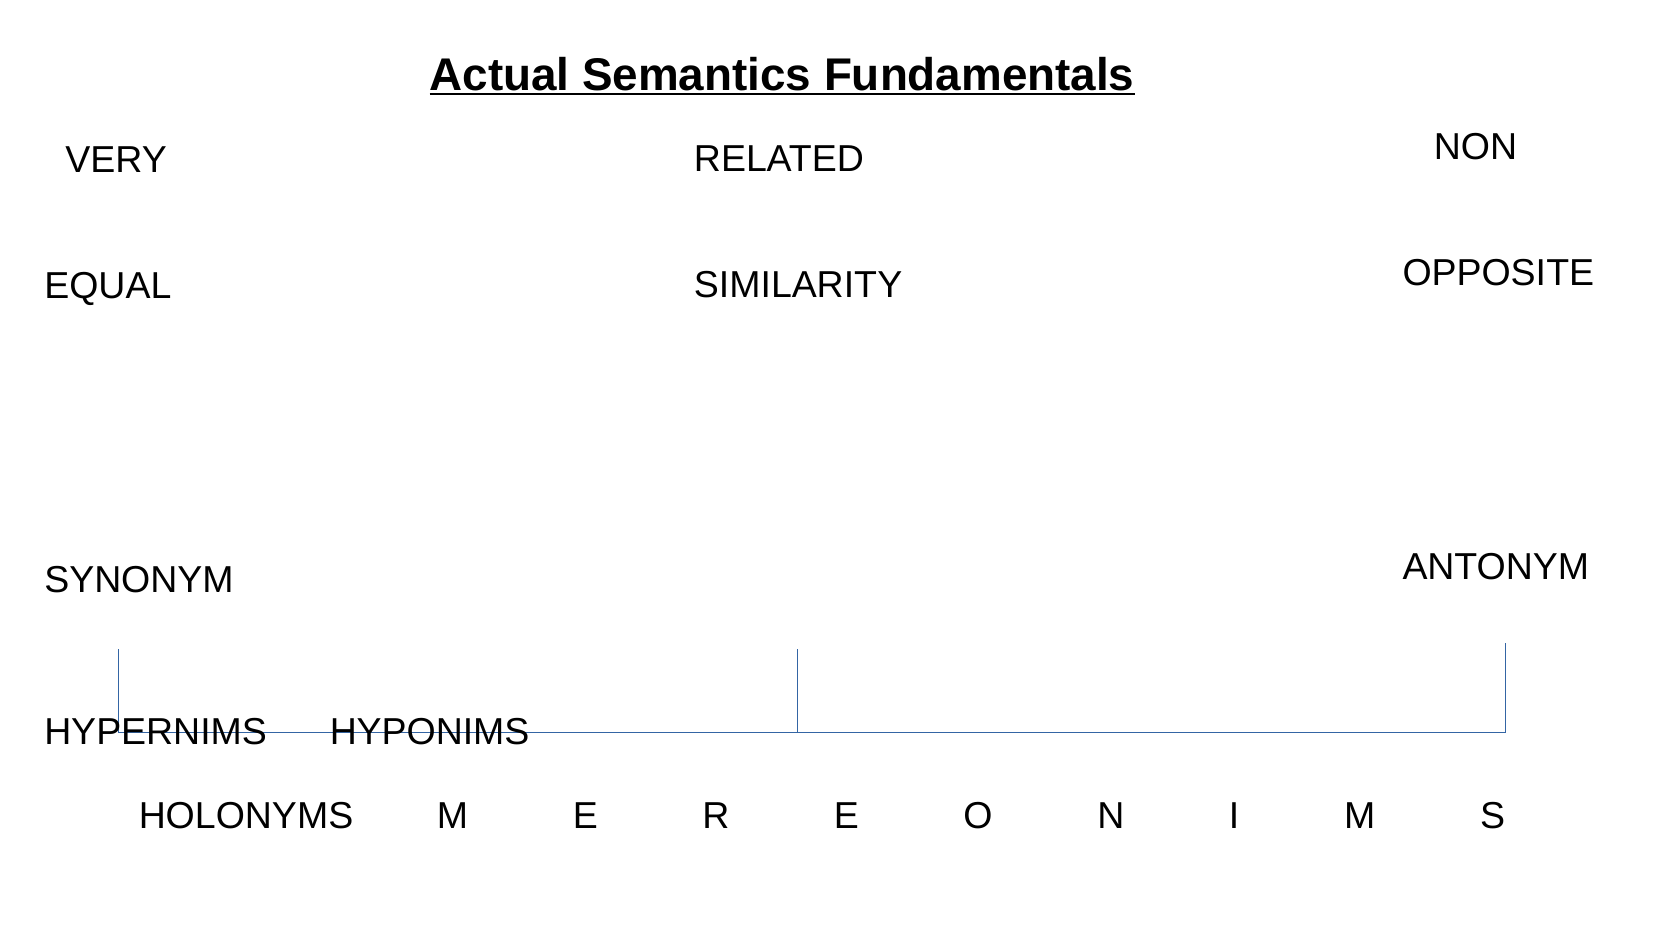

Actual Semantics Fundamentals
RELATED
SIMILARITY
 NON
OPPOSITE
ANTONYM
 VERY
EQUAL
SYNONYM
HYPERNIMS HYPONIMS
 HOLONYMS M E R E O N I M S